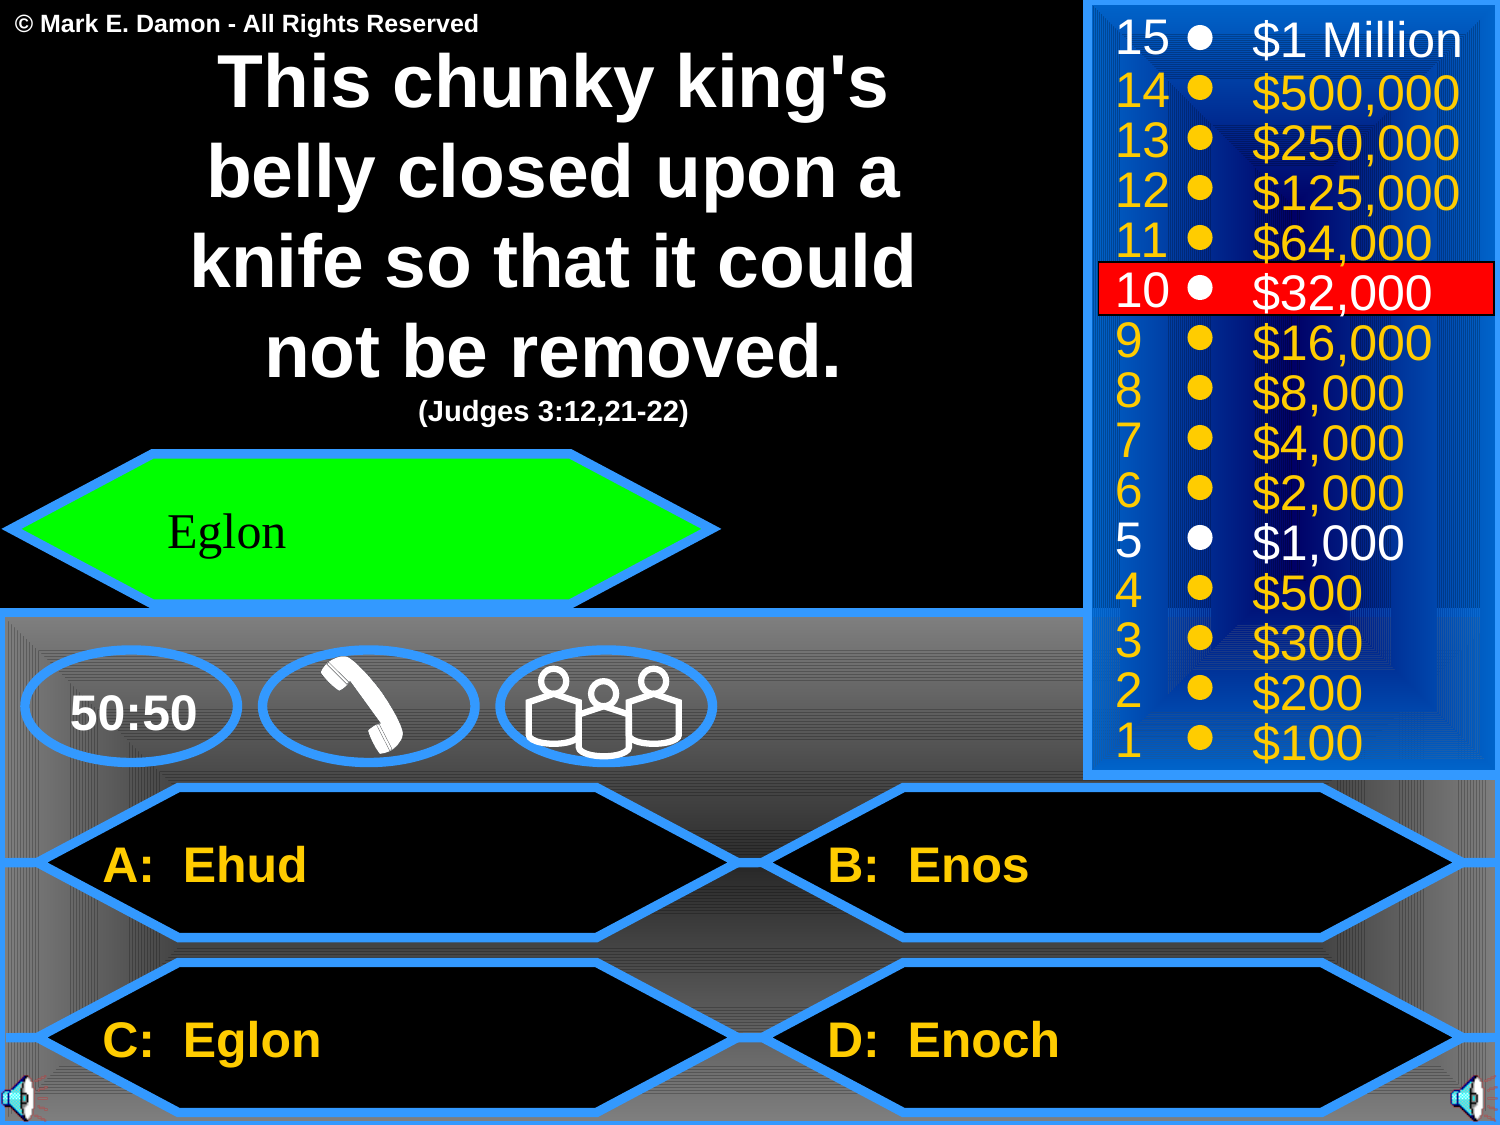

$1 Million
15
This chunky king's belly closed upon a knife so that it could not be removed.
(Judges 3:12,21-22)
14
$500,000
13
$250,000
12
$125,000
11
$64,000
10
$32,000
9
$16,000
8
$8,000
7
$4,000
6
$2,000
Eglon
5
$1,000
4
$500
3
$300
2
$200
50:50
1
$100
A: Ehud
B: Enos
C: Eglon
D: Enoch